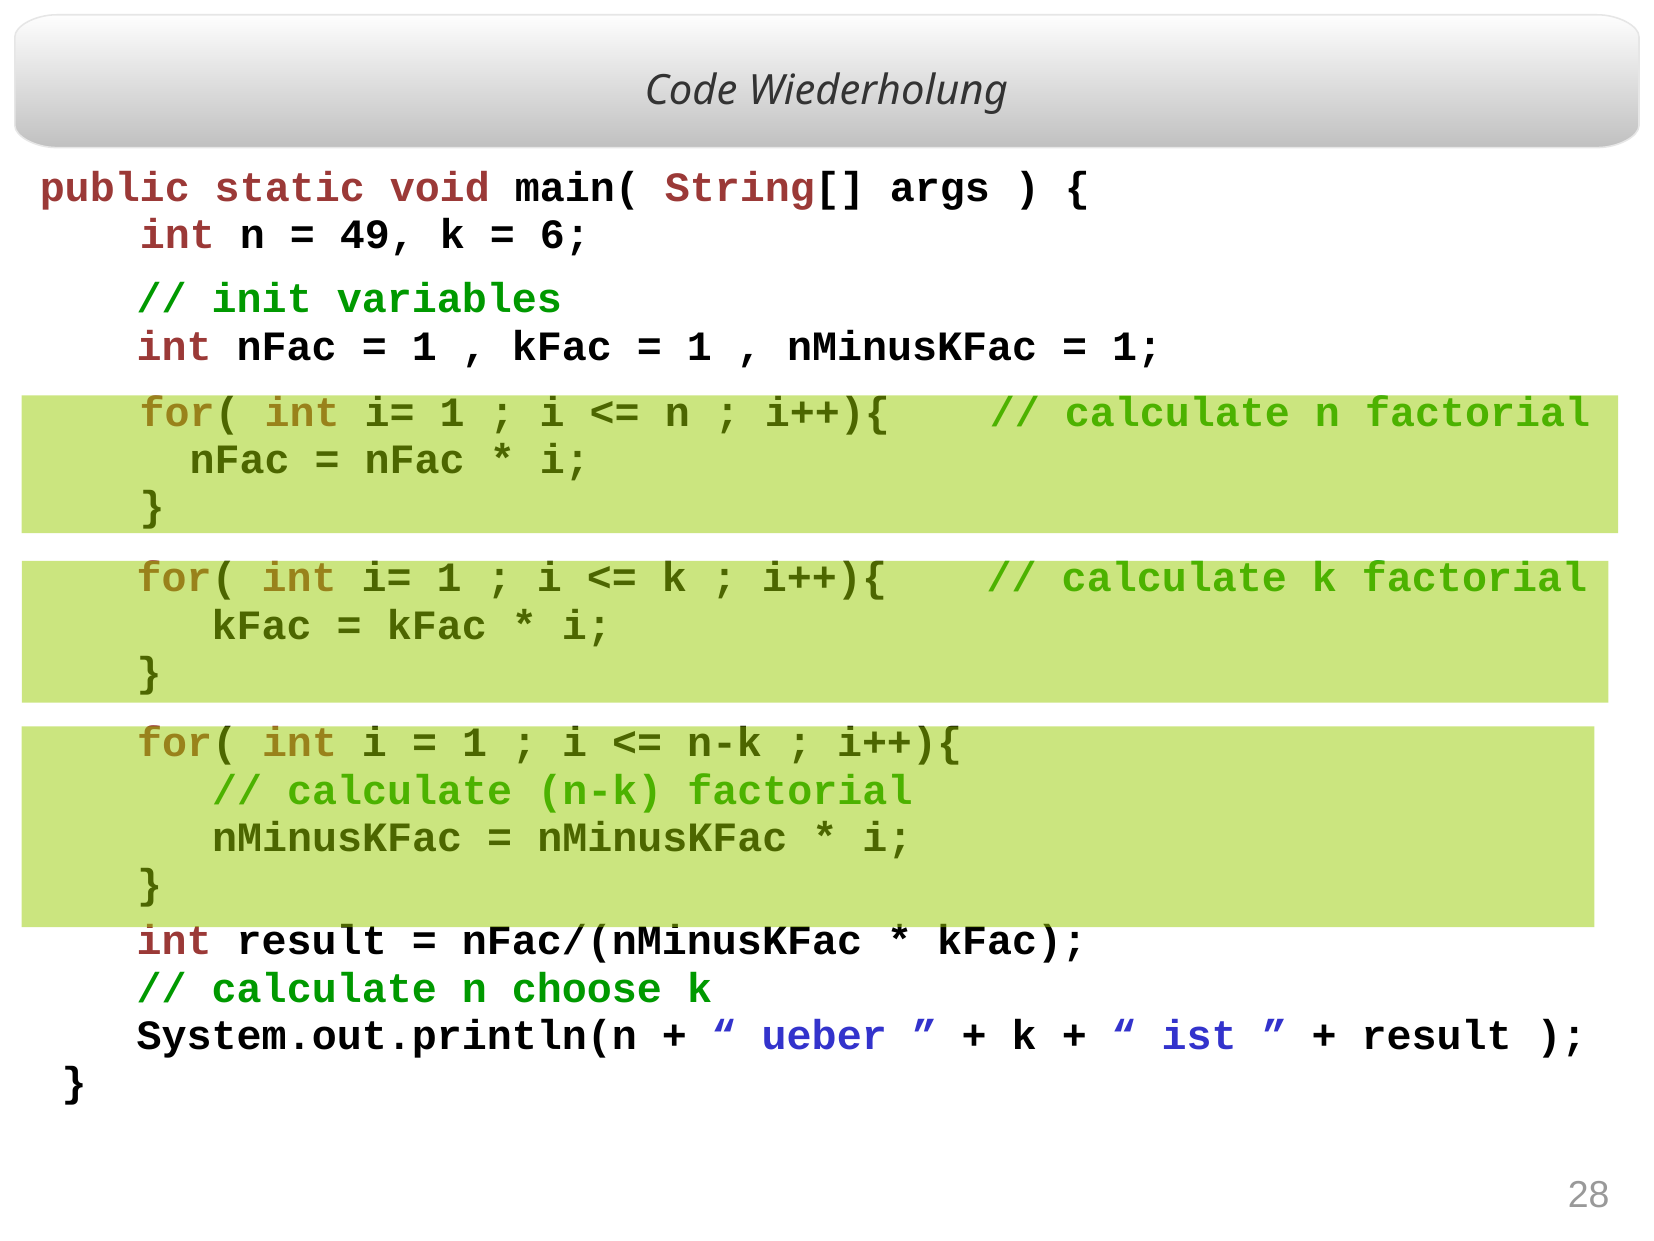

# Code Wiederholung
public static void main( String[] args ) {
 int n = 49, k = 6;
 // init variables
 int nFac = 1 , kFac = 1 , nMinusKFac = 1;
 for( int i= 1 ; i <= n ; i++){ // calculate n factorial
	nFac = nFac * i;
 }
 for( int i= 1 ; i <= k ; i++){ // calculate k factorial
	kFac = kFac * i;
 }
 for( int i = 1 ; i <= n-k ; i++){
	// calculate (n-k) factorial
	nMinusKFac = nMinusKFac * i;
 }
 int result = nFac/(nMinusKFac * kFac);
 // calculate n choose k
 System.out.println(n + “ ueber ” + k + “ ist ” + result );
}